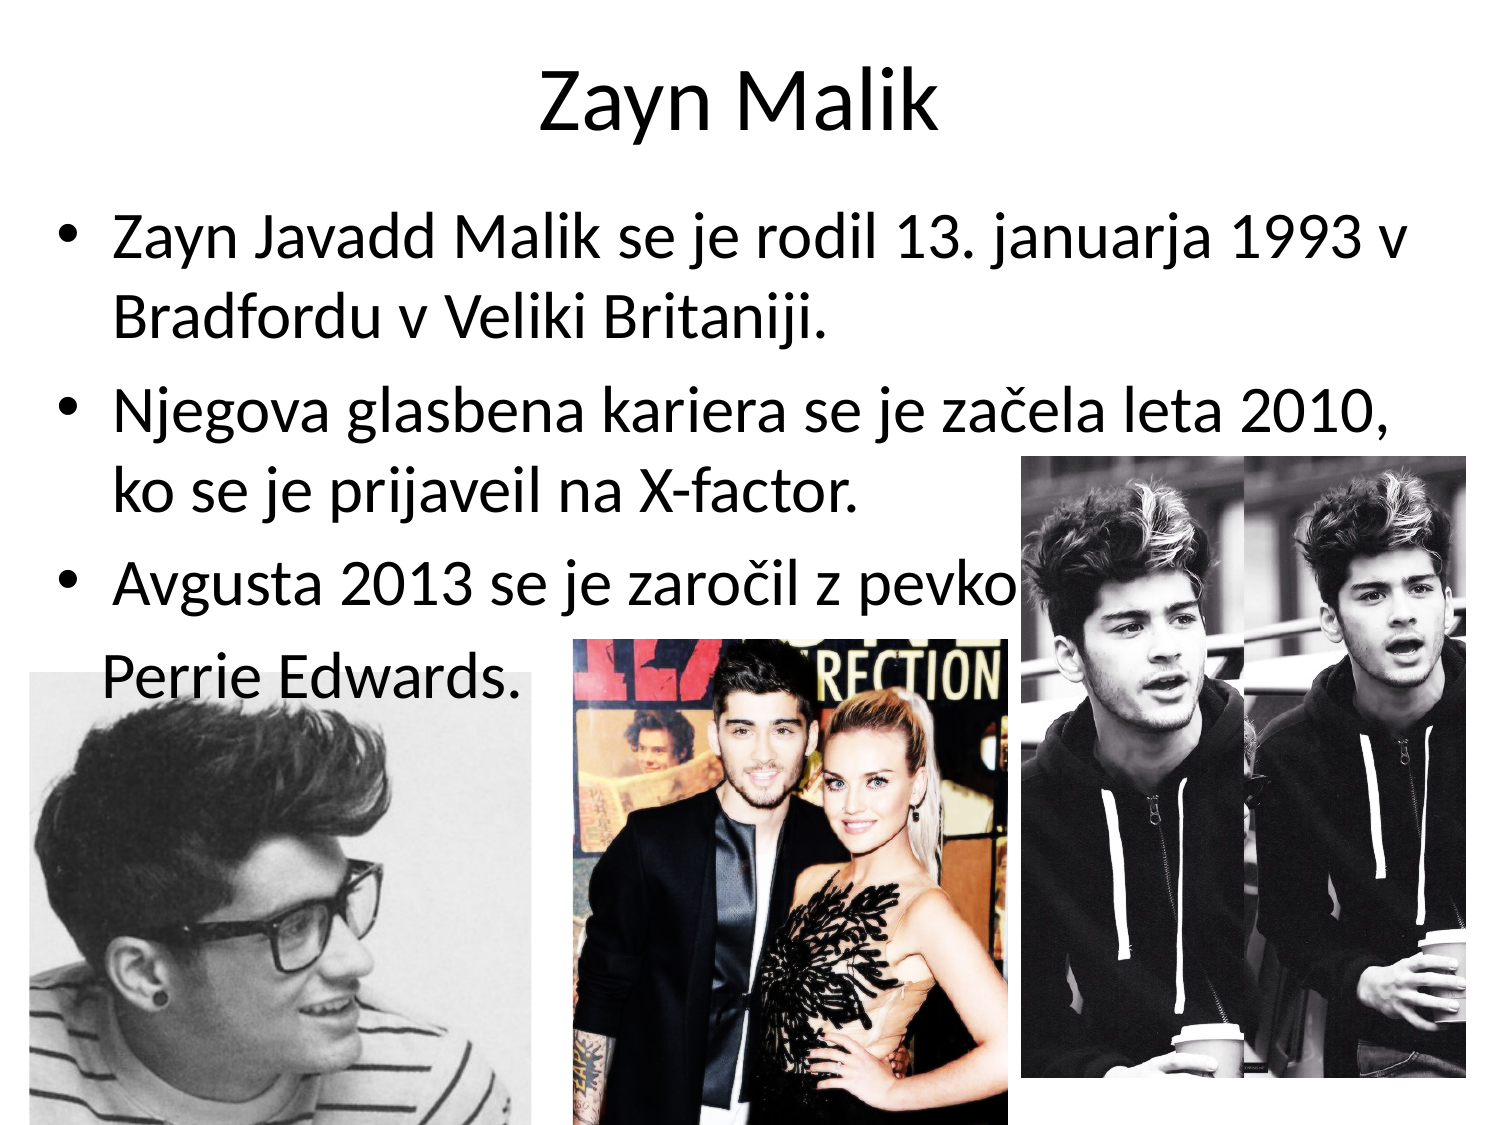

# Zayn Malik
Zayn Javadd Malik se je rodil 13. januarja 1993 v Bradfordu v Veliki Britaniji.
Njegova glasbena kariera se je začela leta 2010, ko se je prijaveil na X-factor.
Avgusta 2013 se je zaročil z pevko
 Perrie Edwards.